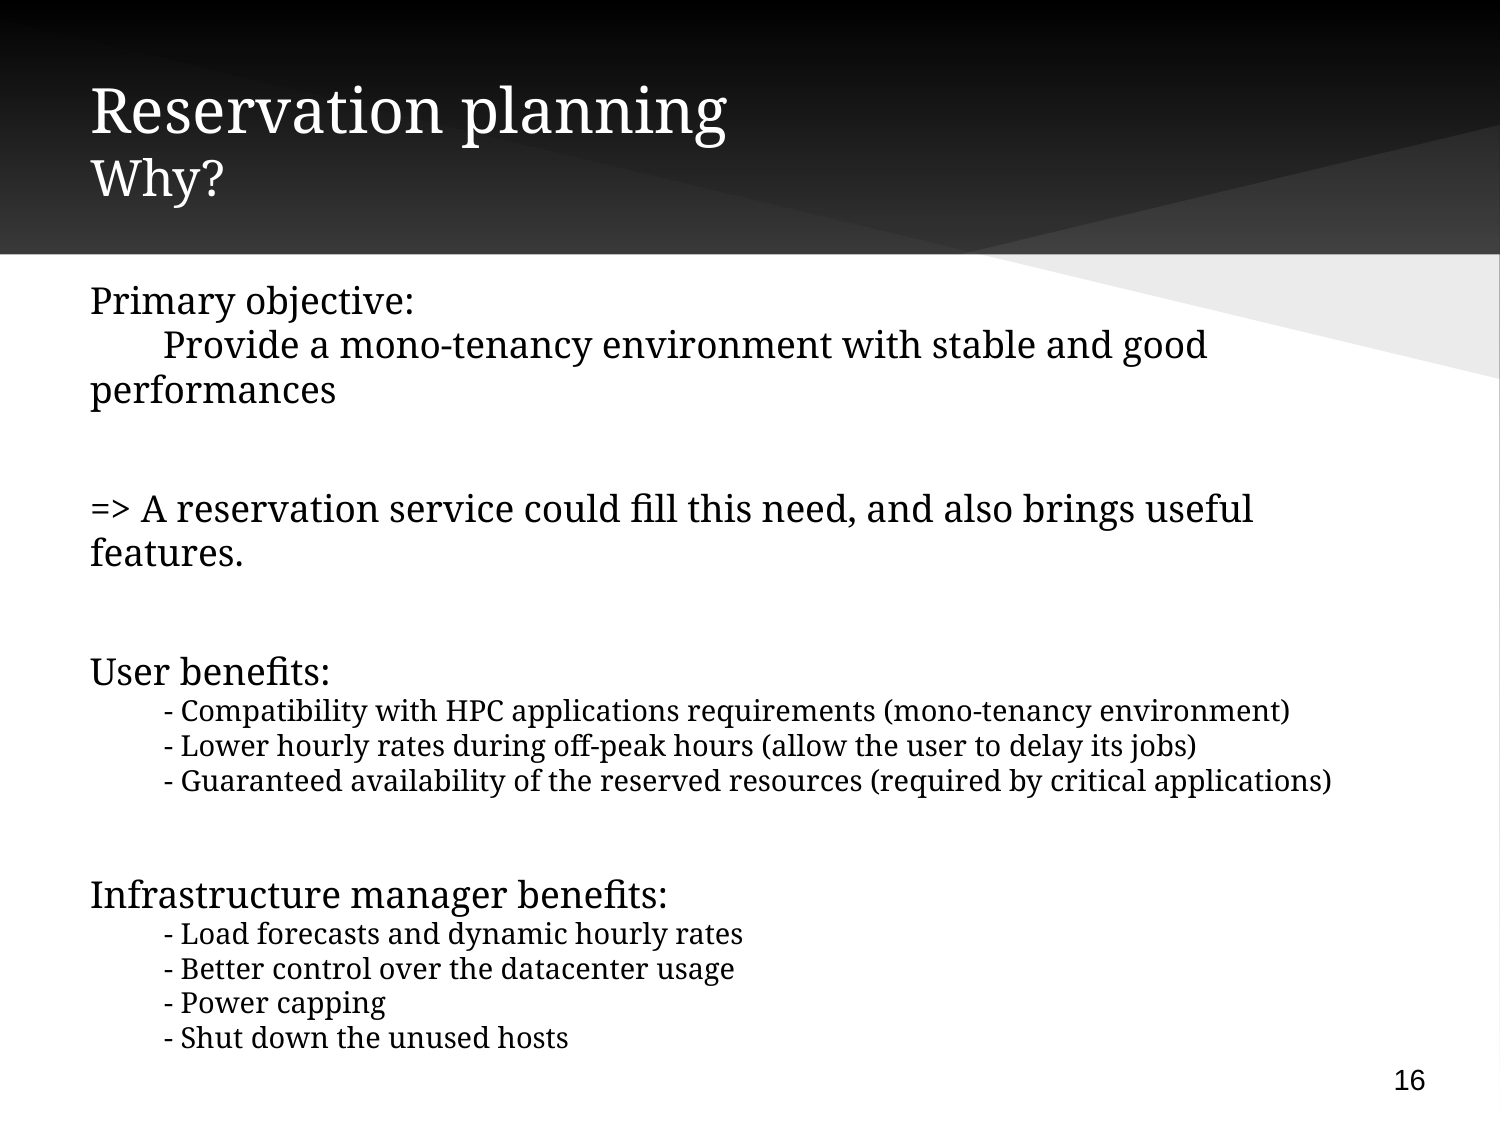

# Reservation planning Why?
Primary objective:
	Provide a mono-tenancy environment with stable and good performances
=> A reservation service could fill this need, and also brings useful features.
User benefits:
- Compatibility with HPC applications requirements (mono-tenancy environment)
- Lower hourly rates during off-peak hours (allow the user to delay its jobs)
- Guaranteed availability of the reserved resources (required by critical applications)
Infrastructure manager benefits:
- Load forecasts and dynamic hourly rates
- Better control over the datacenter usage
- Power capping
- Shut down the unused hosts
16